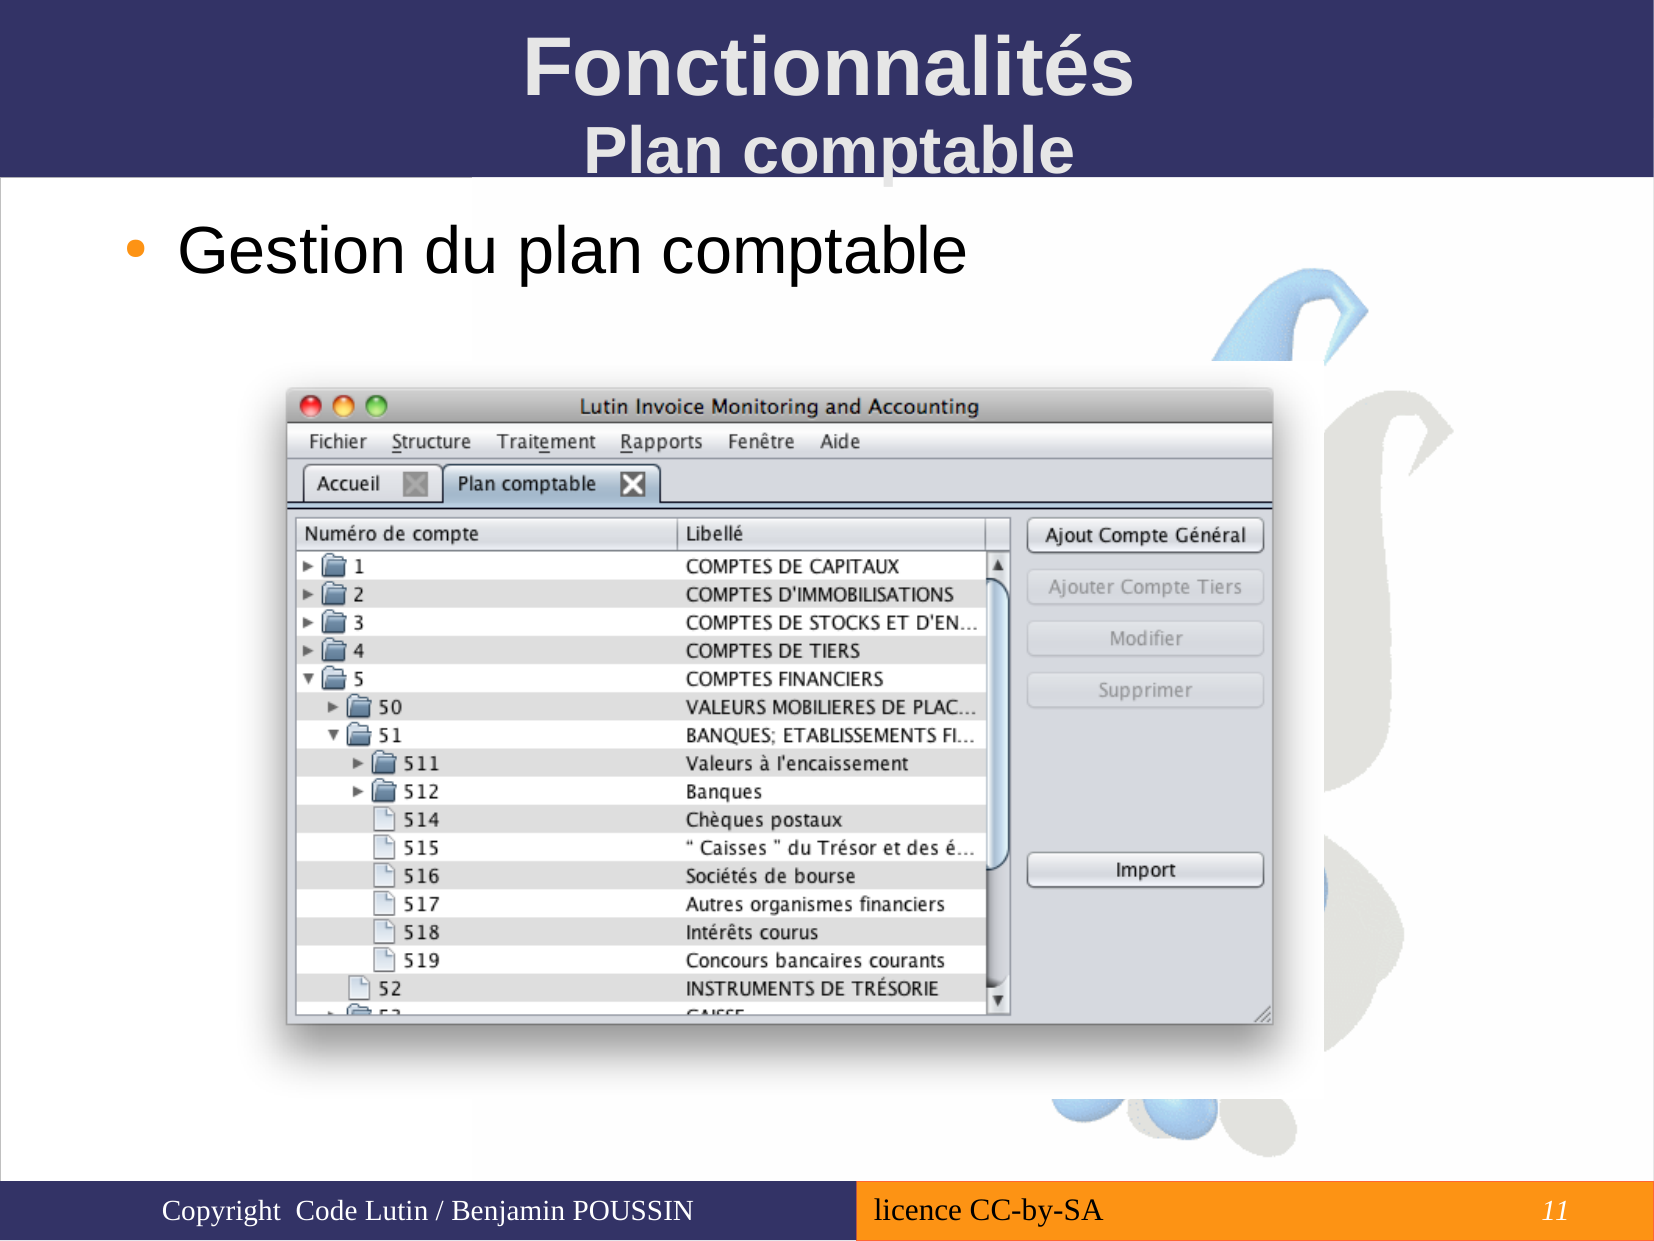

# Fonctionnalités Plan comptable
Gestion du plan comptable
11